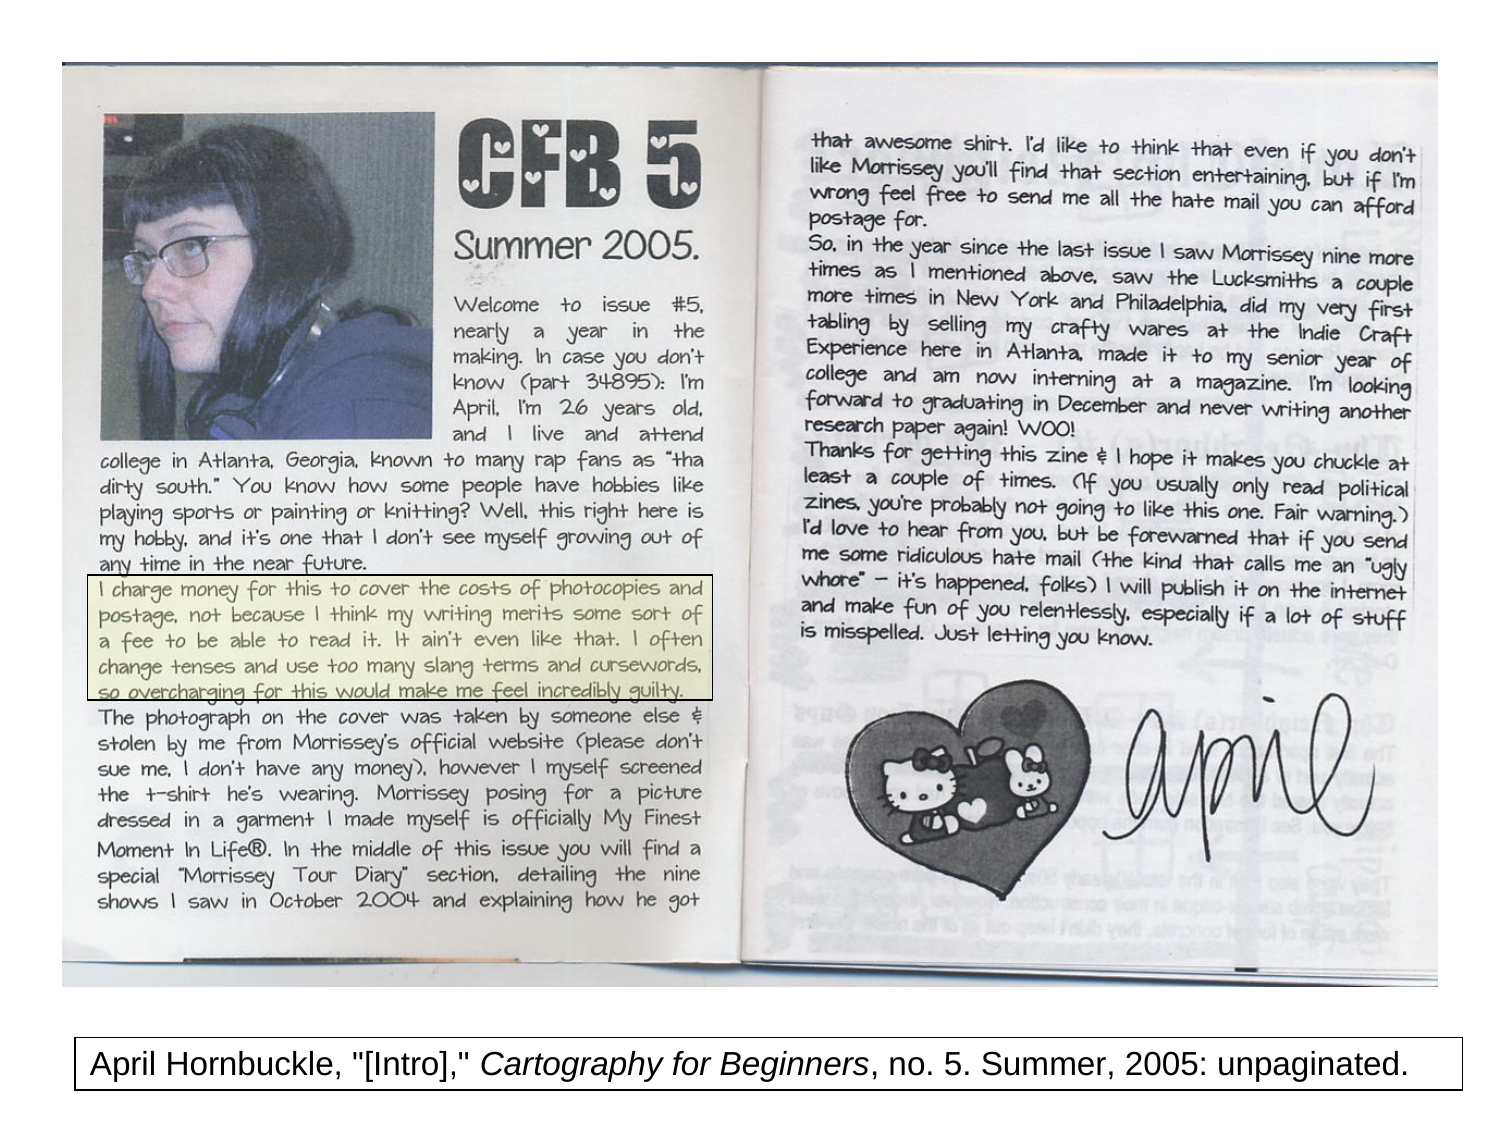

April Hornbuckle, "[Intro]," Cartography for Beginners, no. 5. Summer, 2005: unpaginated.